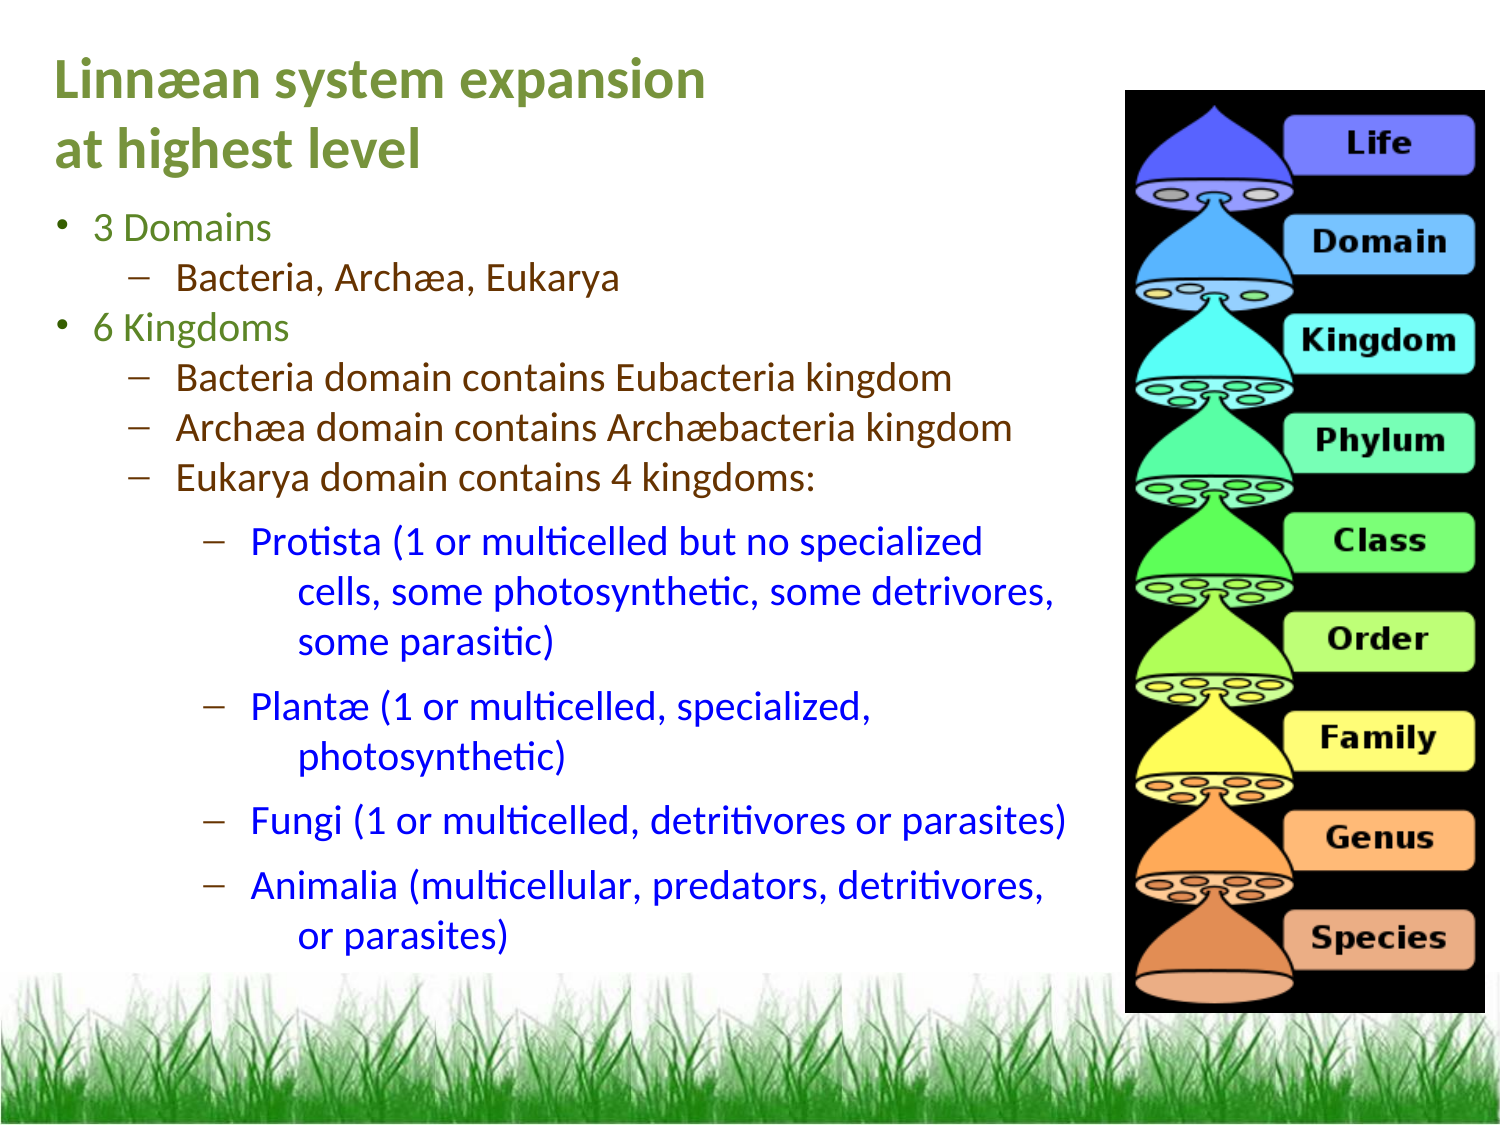

# Linnæan system expansion at highest level
3 Domains
Bacteria, Archæa, Eukarya
6 Kingdoms
Bacteria domain contains Eubacteria kingdom
Archæa domain contains Archæbacteria kingdom
Eukarya domain contains 4 kingdoms:
Protista (1 or multicelled but no specialized cells, some photosynthetic, some detrivores, some parasitic)
Plantæ (1 or multicelled, specialized, photosynthetic)
Fungi (1 or multicelled, detritivores or parasites)
Animalia (multicellular, predators, detritivores, or parasites)